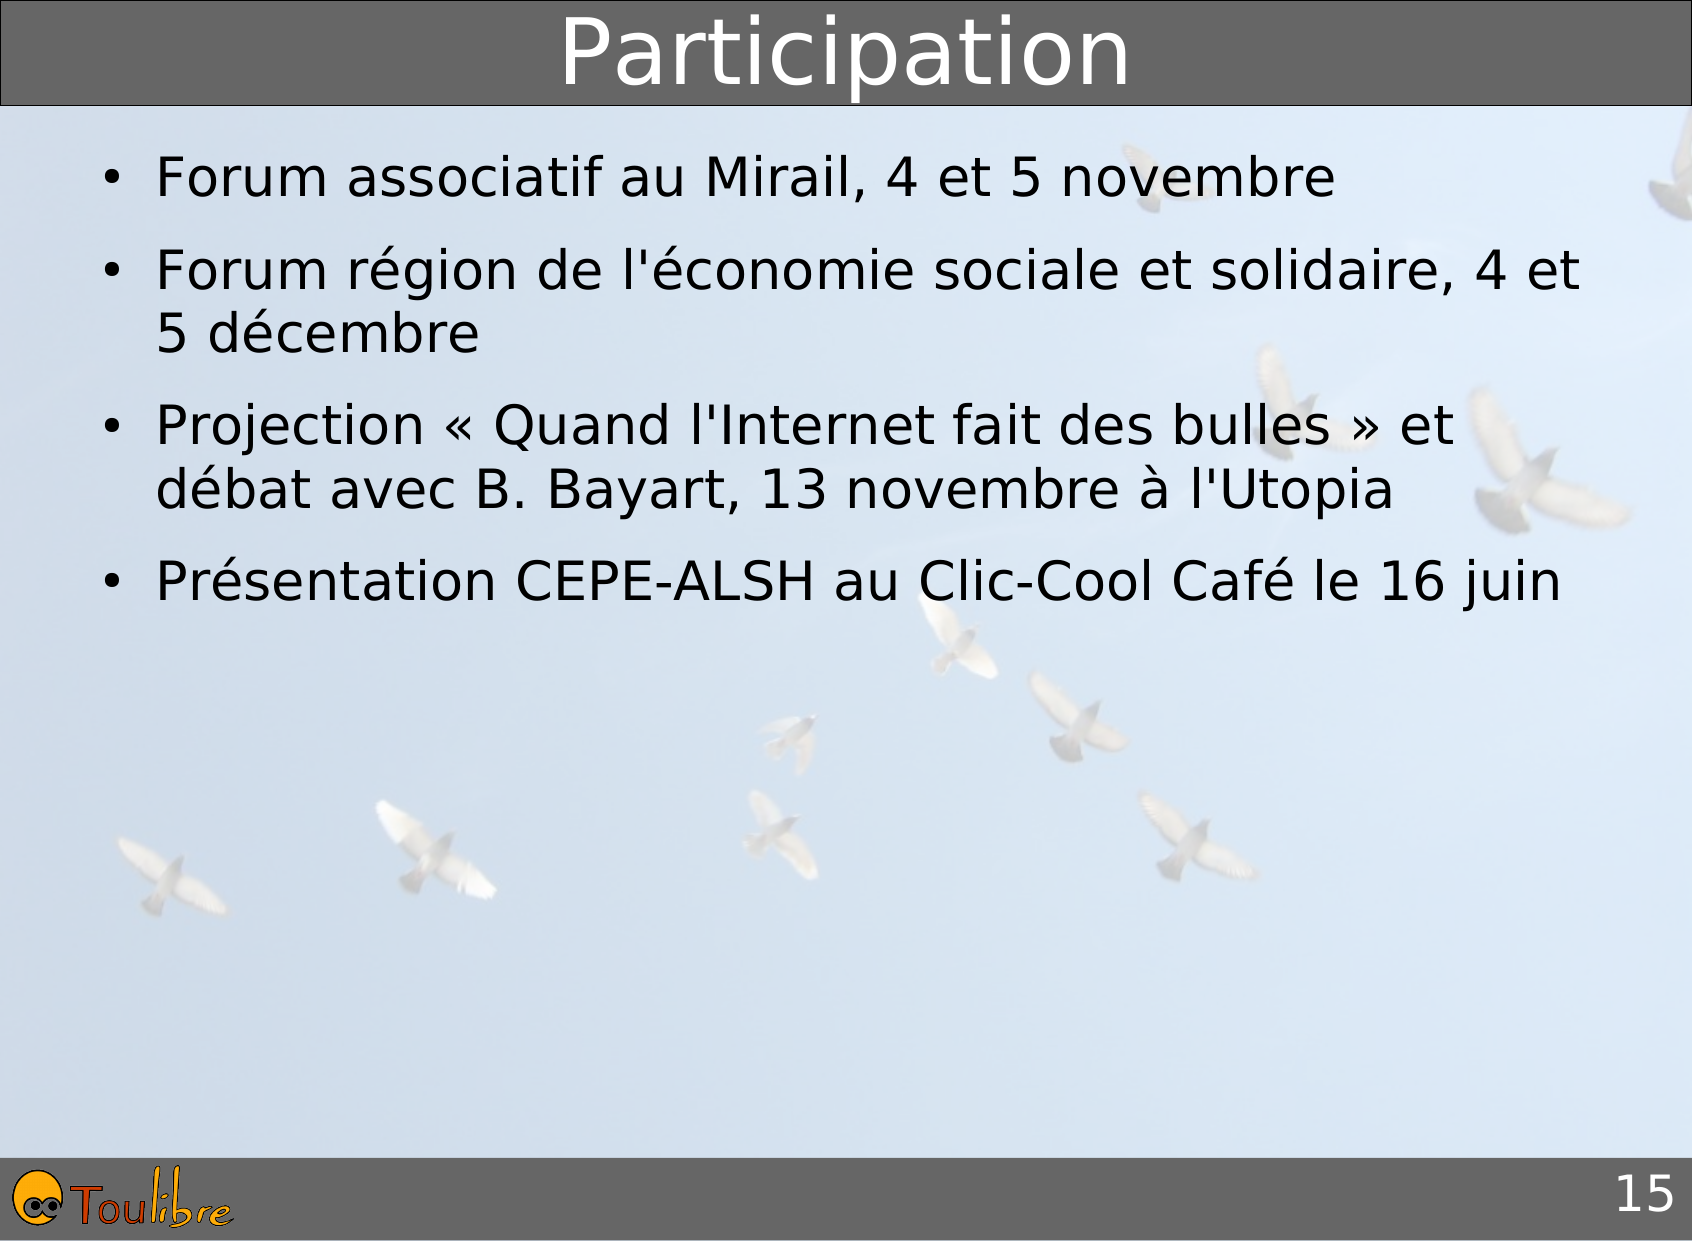

# Participation
Forum associatif au Mirail, 4 et 5 novembre
Forum région de l'économie sociale et solidaire, 4 et 5 décembre
Projection « Quand l'Internet fait des bulles » et débat avec B. Bayart, 13 novembre à l'Utopia
Présentation CEPE-ALSH au Clic-Cool Café le 16 juin